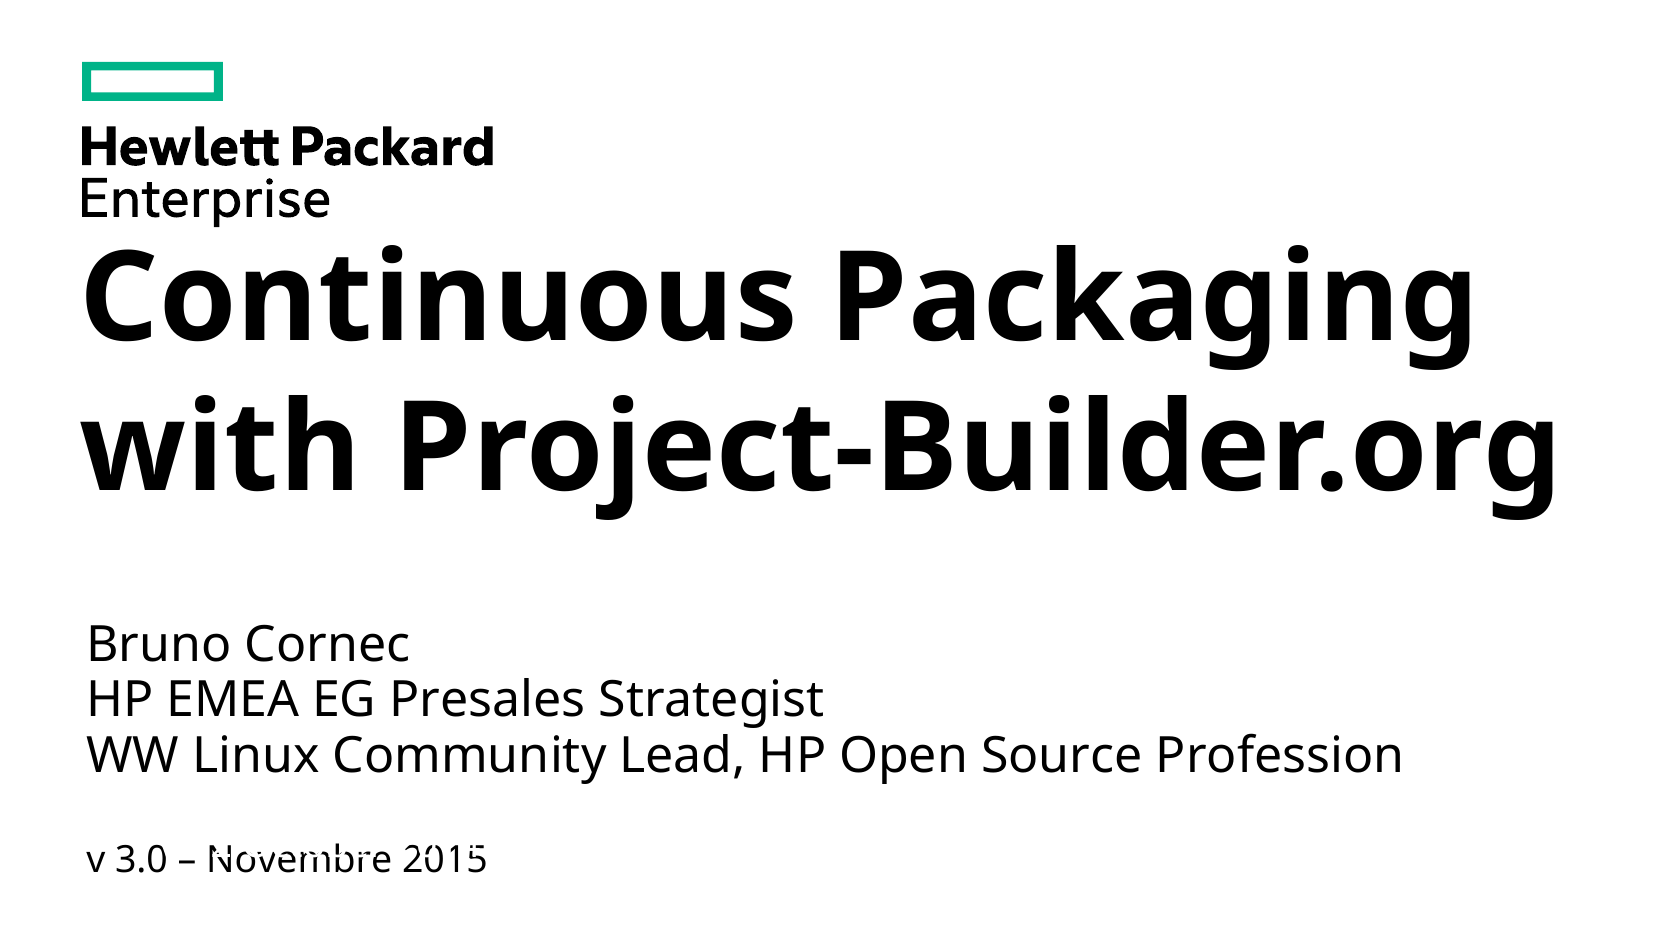

# Continuous Packaging with Project-Builder.org
Bruno Cornec
HP EMEA EG Presales Strategist
WW Linux Community Lead, HP Open Source Profession
v 3.0 – Novembre 2015
V2.2 October 2014